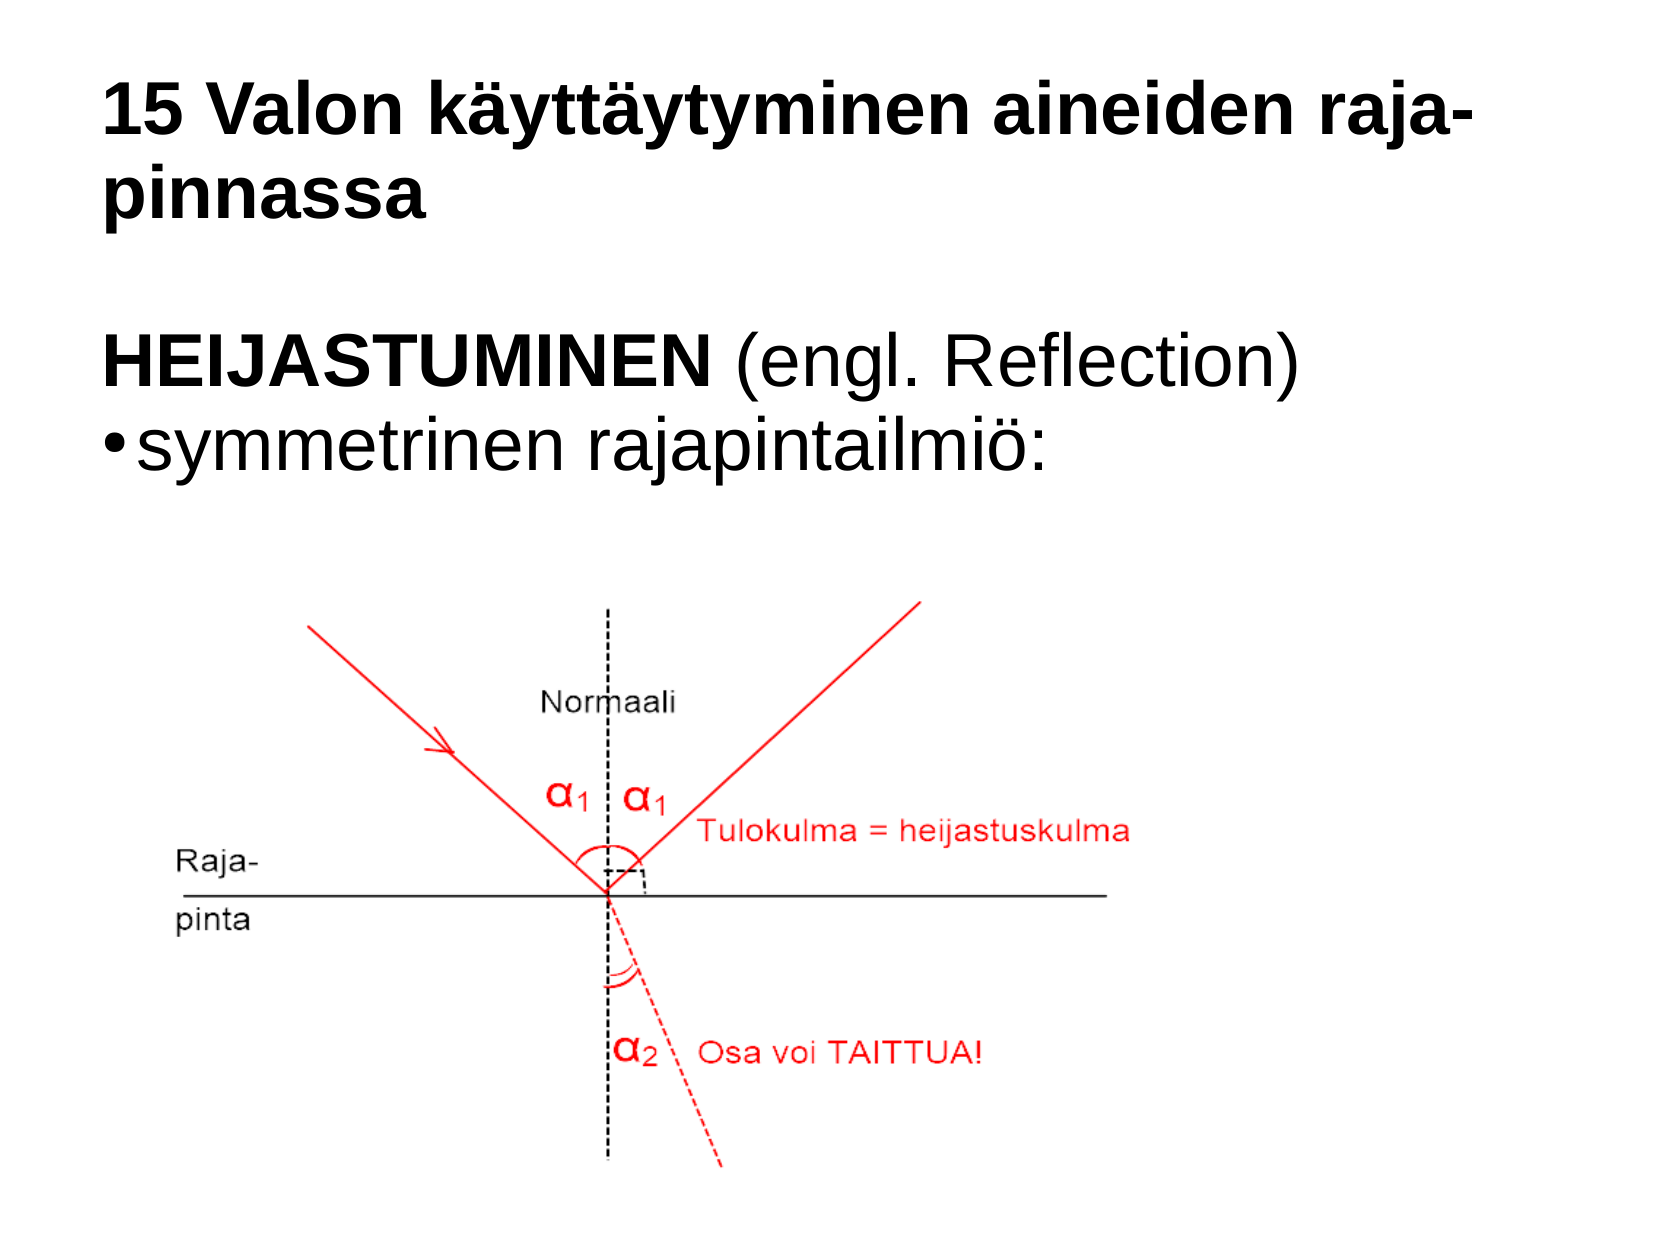

15 Valon käyttäytyminen aineiden raja-pinnassa
HEIJASTUMINEN (engl. Reflection)
symmetrinen rajapintailmiö: